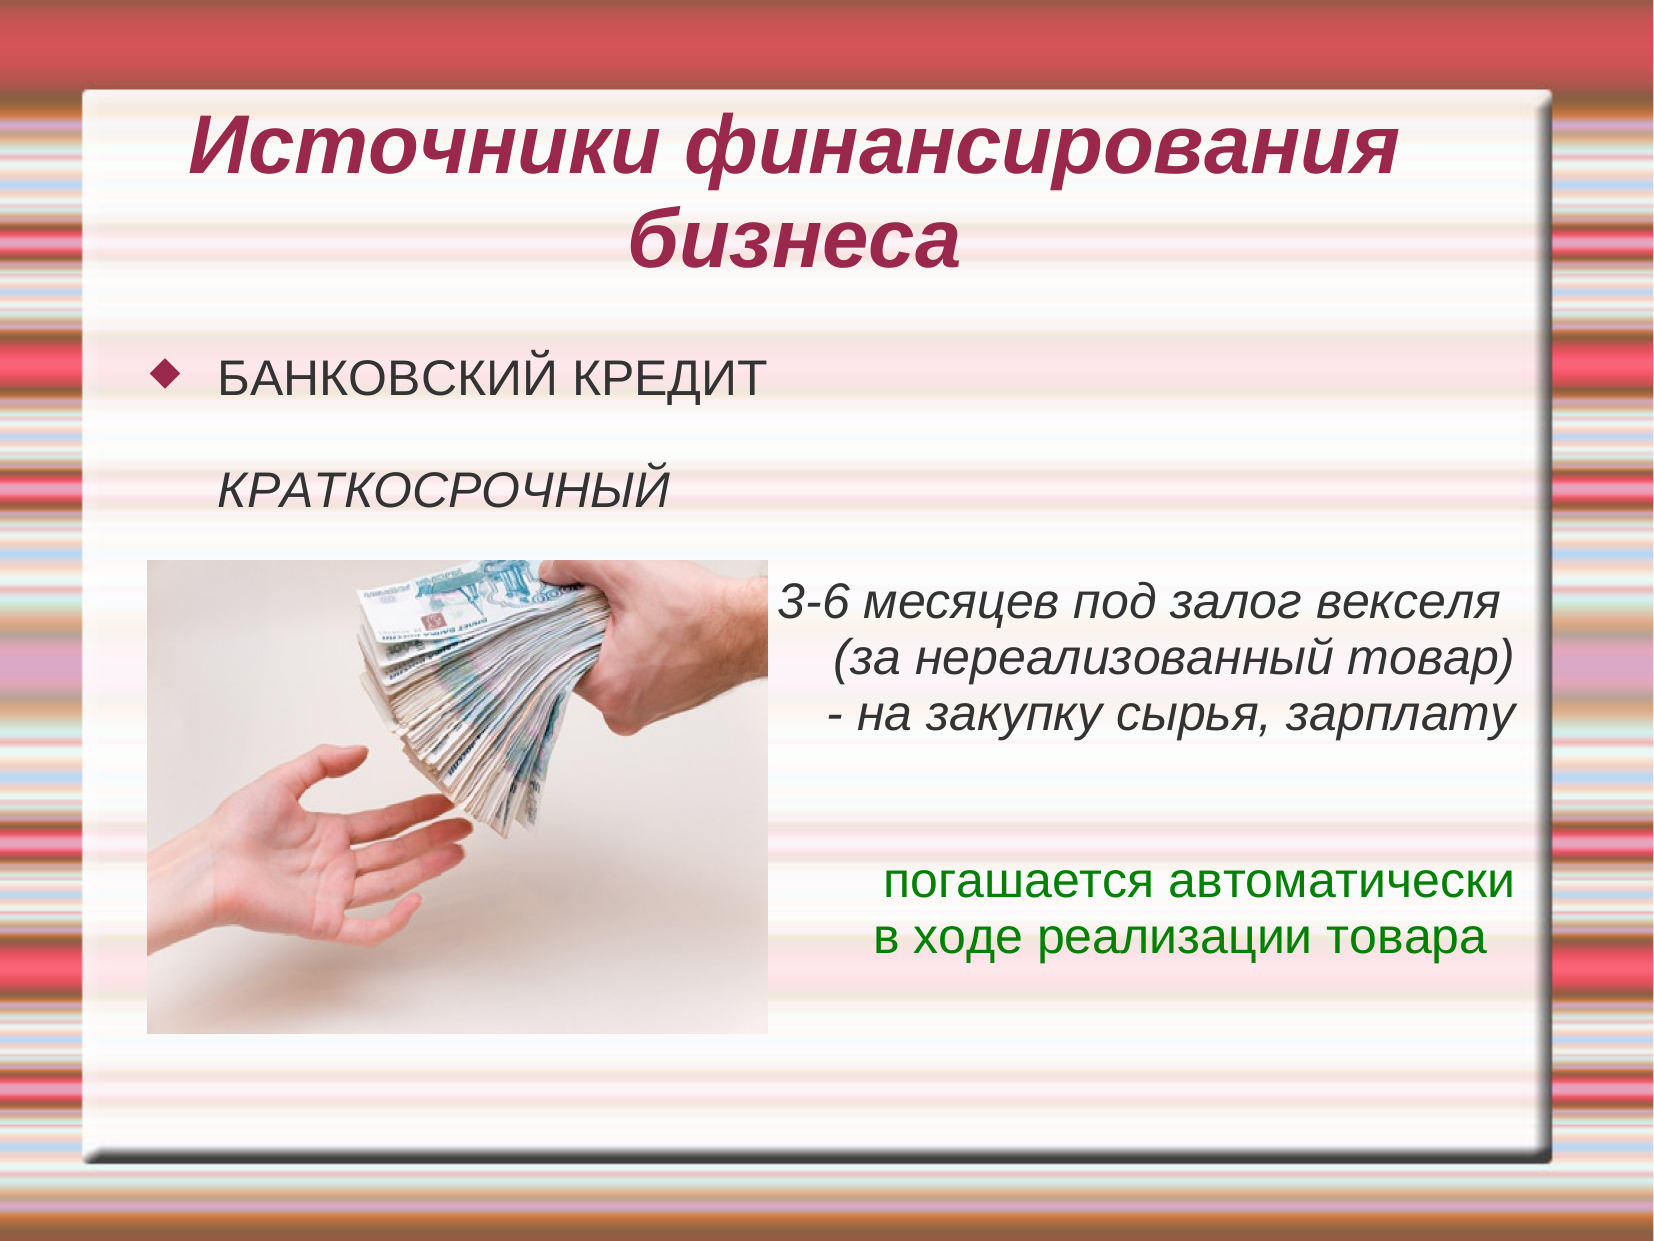

Источники финансирования бизнеса
# БАНКОВСКИЙ КРЕДИТ
КРАТКОСРОЧНЫЙ
- 3-6 месяцев под залог векселя
(за нереализованный товар)
- на закупку сырья, зарплату
погашается автоматически
в ходе реализации товара